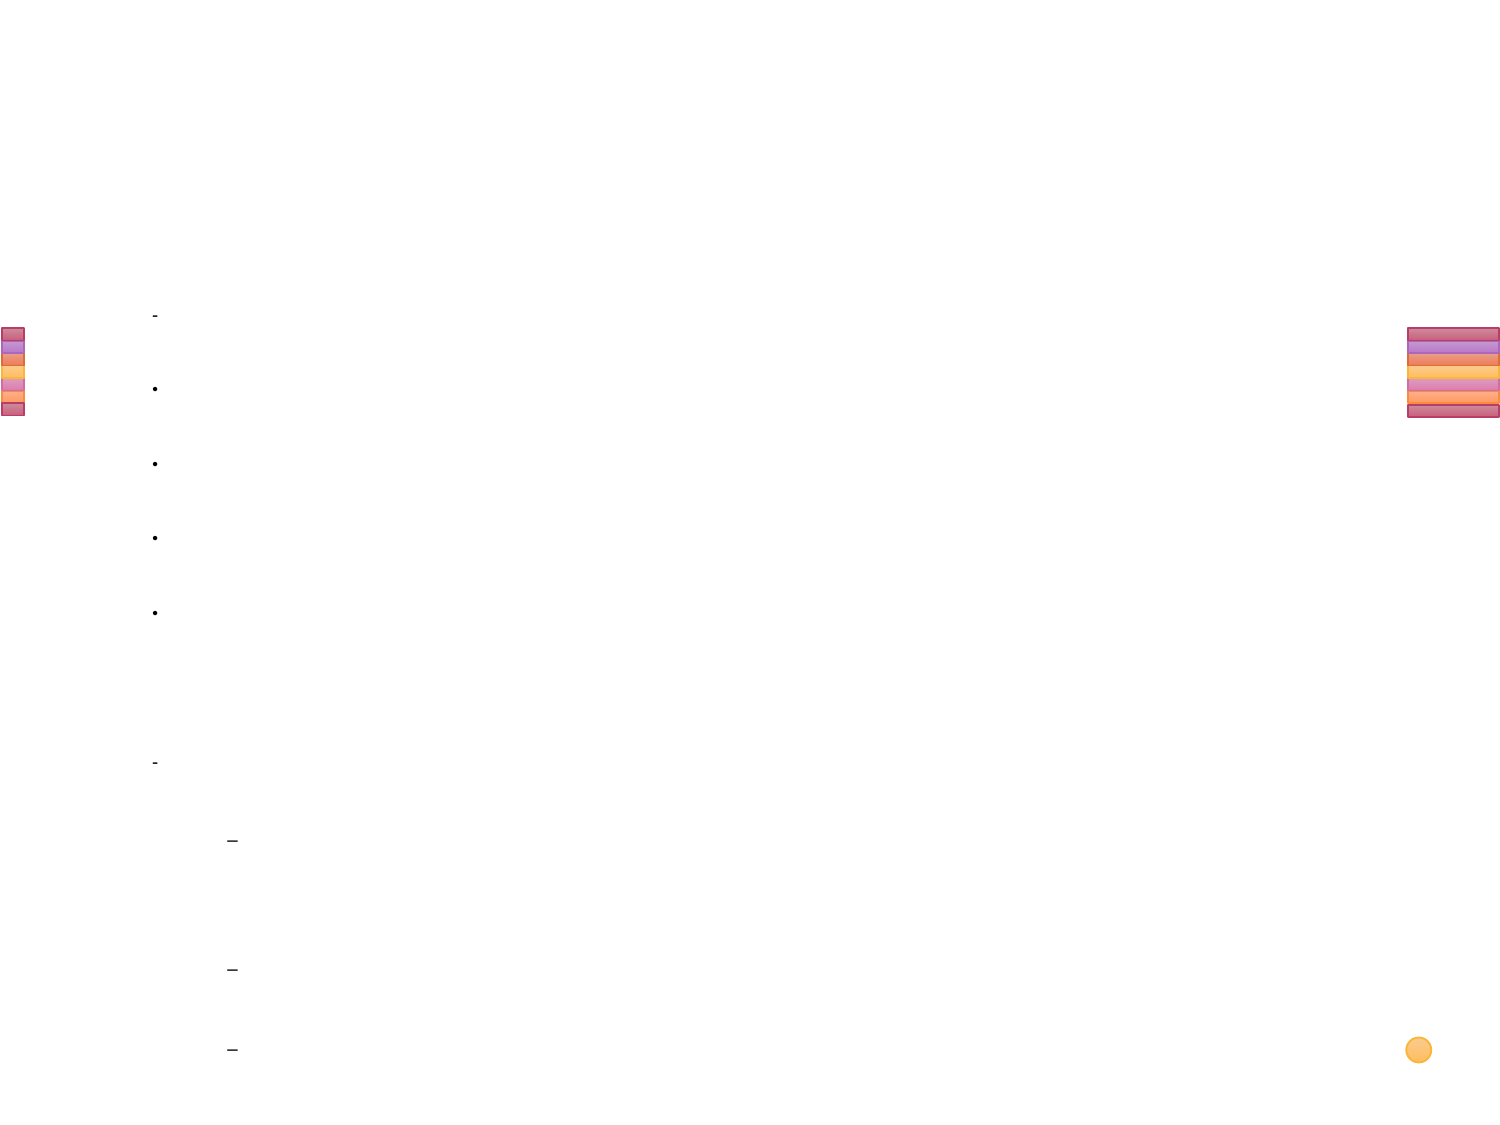

V.- FLEXIBILIDAD ESPACIAL
(IX)
# VI.2.3.- Preferencias para determinados colectivos
Cónyuges
Víctimas de terrorismo y de violencia de género: art40.3 bis
Representantes de los trabajadores:
Colectivos con especiales dificultades
VI.2.4.- Traslados temporales de trabajadores.
razones ETOP o contrataciones referidas a la actividad empresarial
Salarios + gastos viaje+ dietas
Aviso antelación mínima 5 días laborables si > 3 meses
4 días permiso / 3meses (sin viajes) gastos empresario
12 meses/3 años= traslado
Mismas acciones que traslados